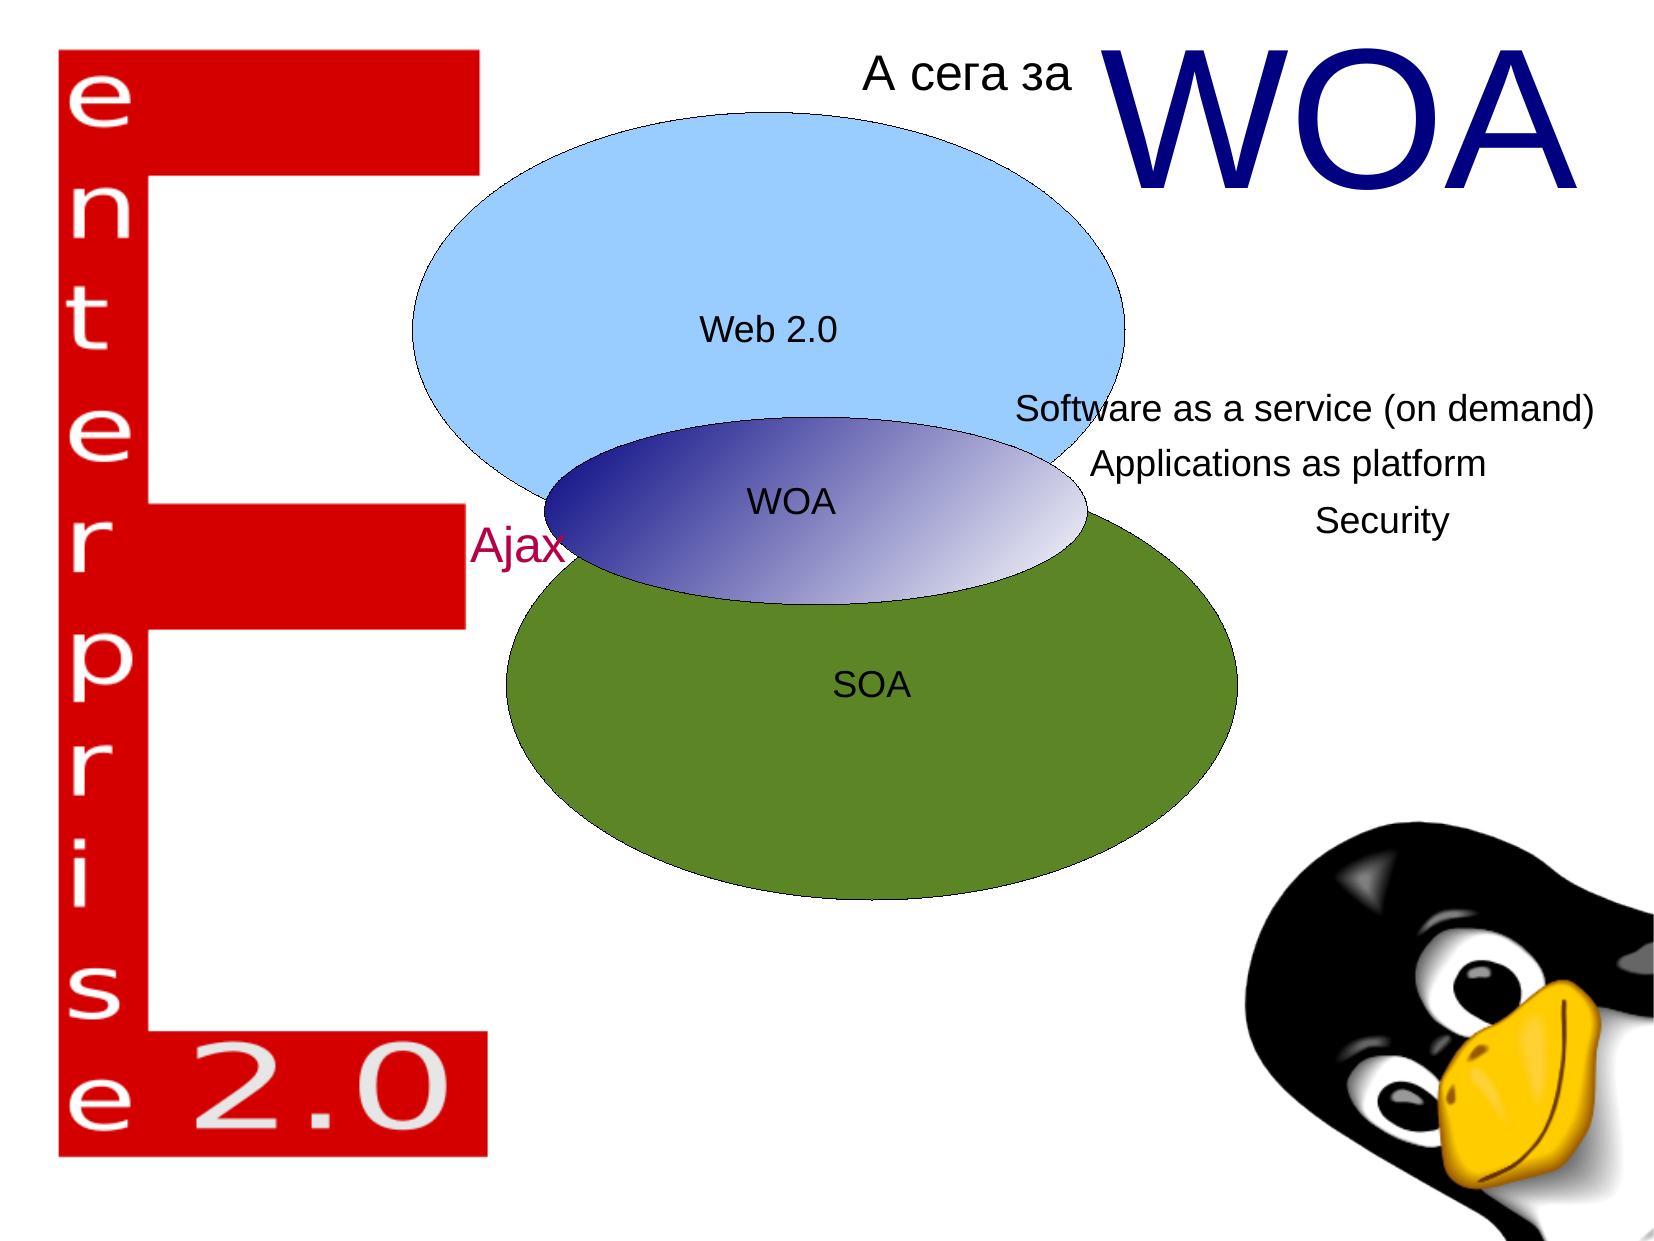

WOA
А сега за
Web 2.0
Software as a service (on demand)
Applications as platform
SOA
WOA
Security
Ajax